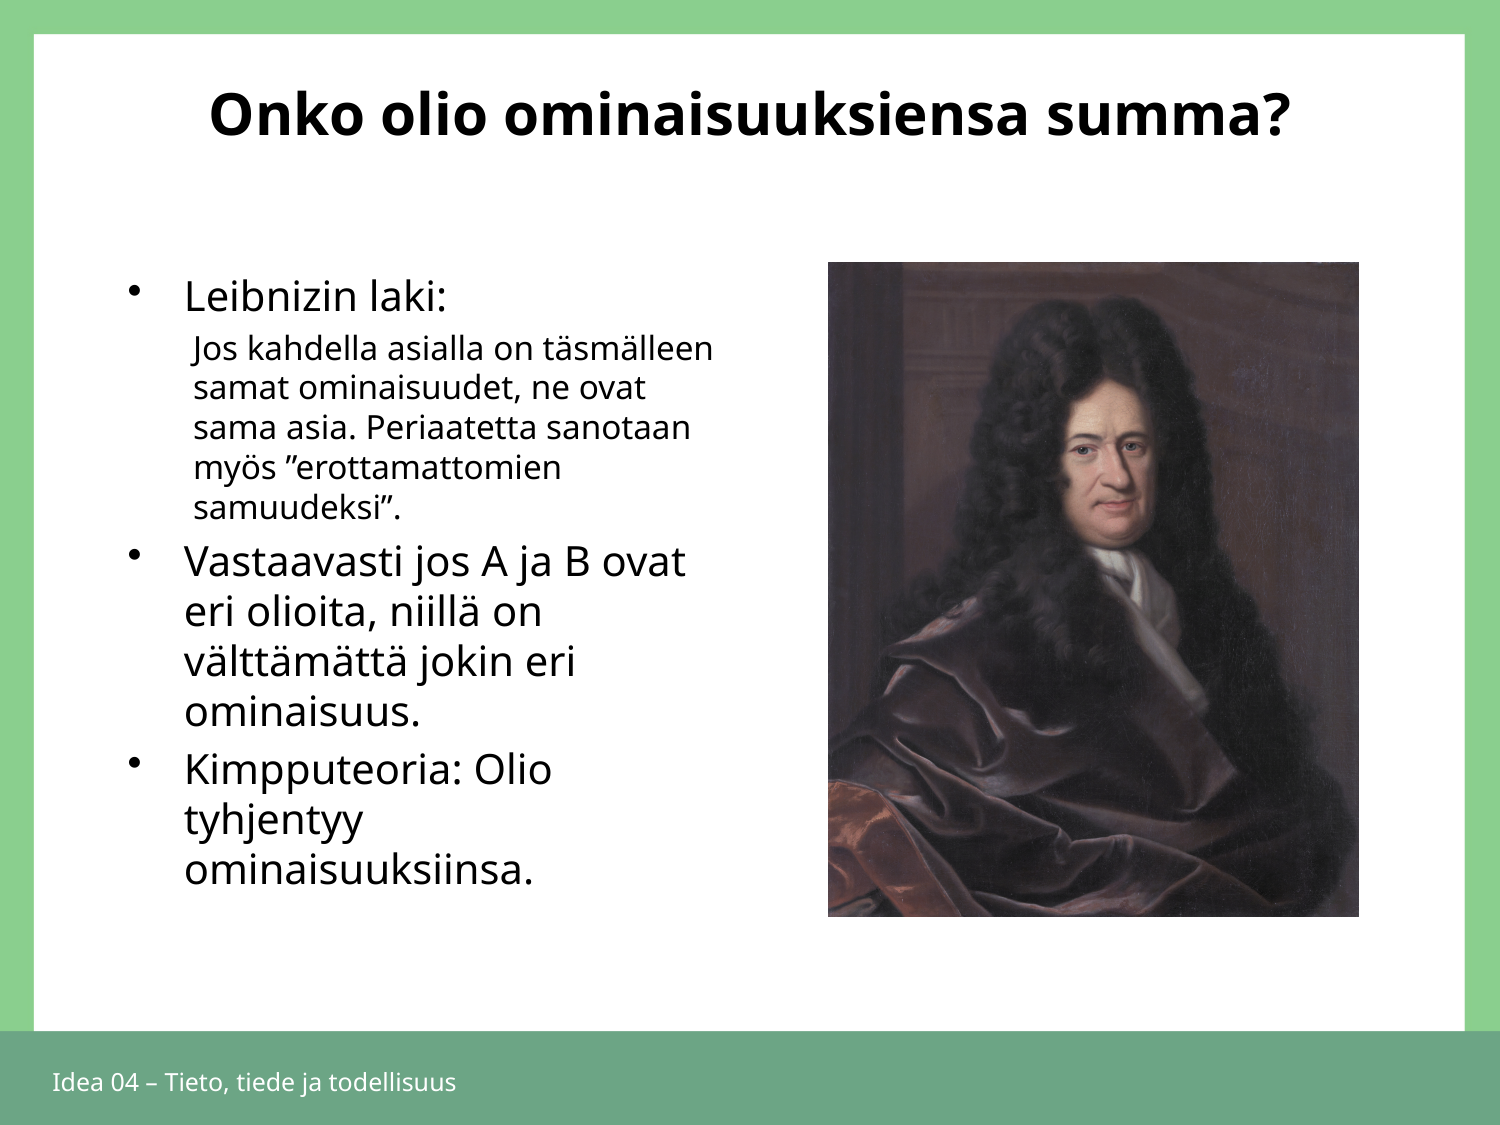

# Onko olio ominaisuuksiensa summa?
Leibnizin laki:
Jos kahdella asialla on täsmälleen samat ominaisuudet, ne ovat sama asia. Periaatetta sanotaan myös ”erottamattomien samuudeksi”.
Vastaavasti jos A ja B ovat eri olioita, niillä on välttämättä jokin eri ominaisuus.
Kimpputeoria: Olio tyhjentyy ominaisuuksiinsa.